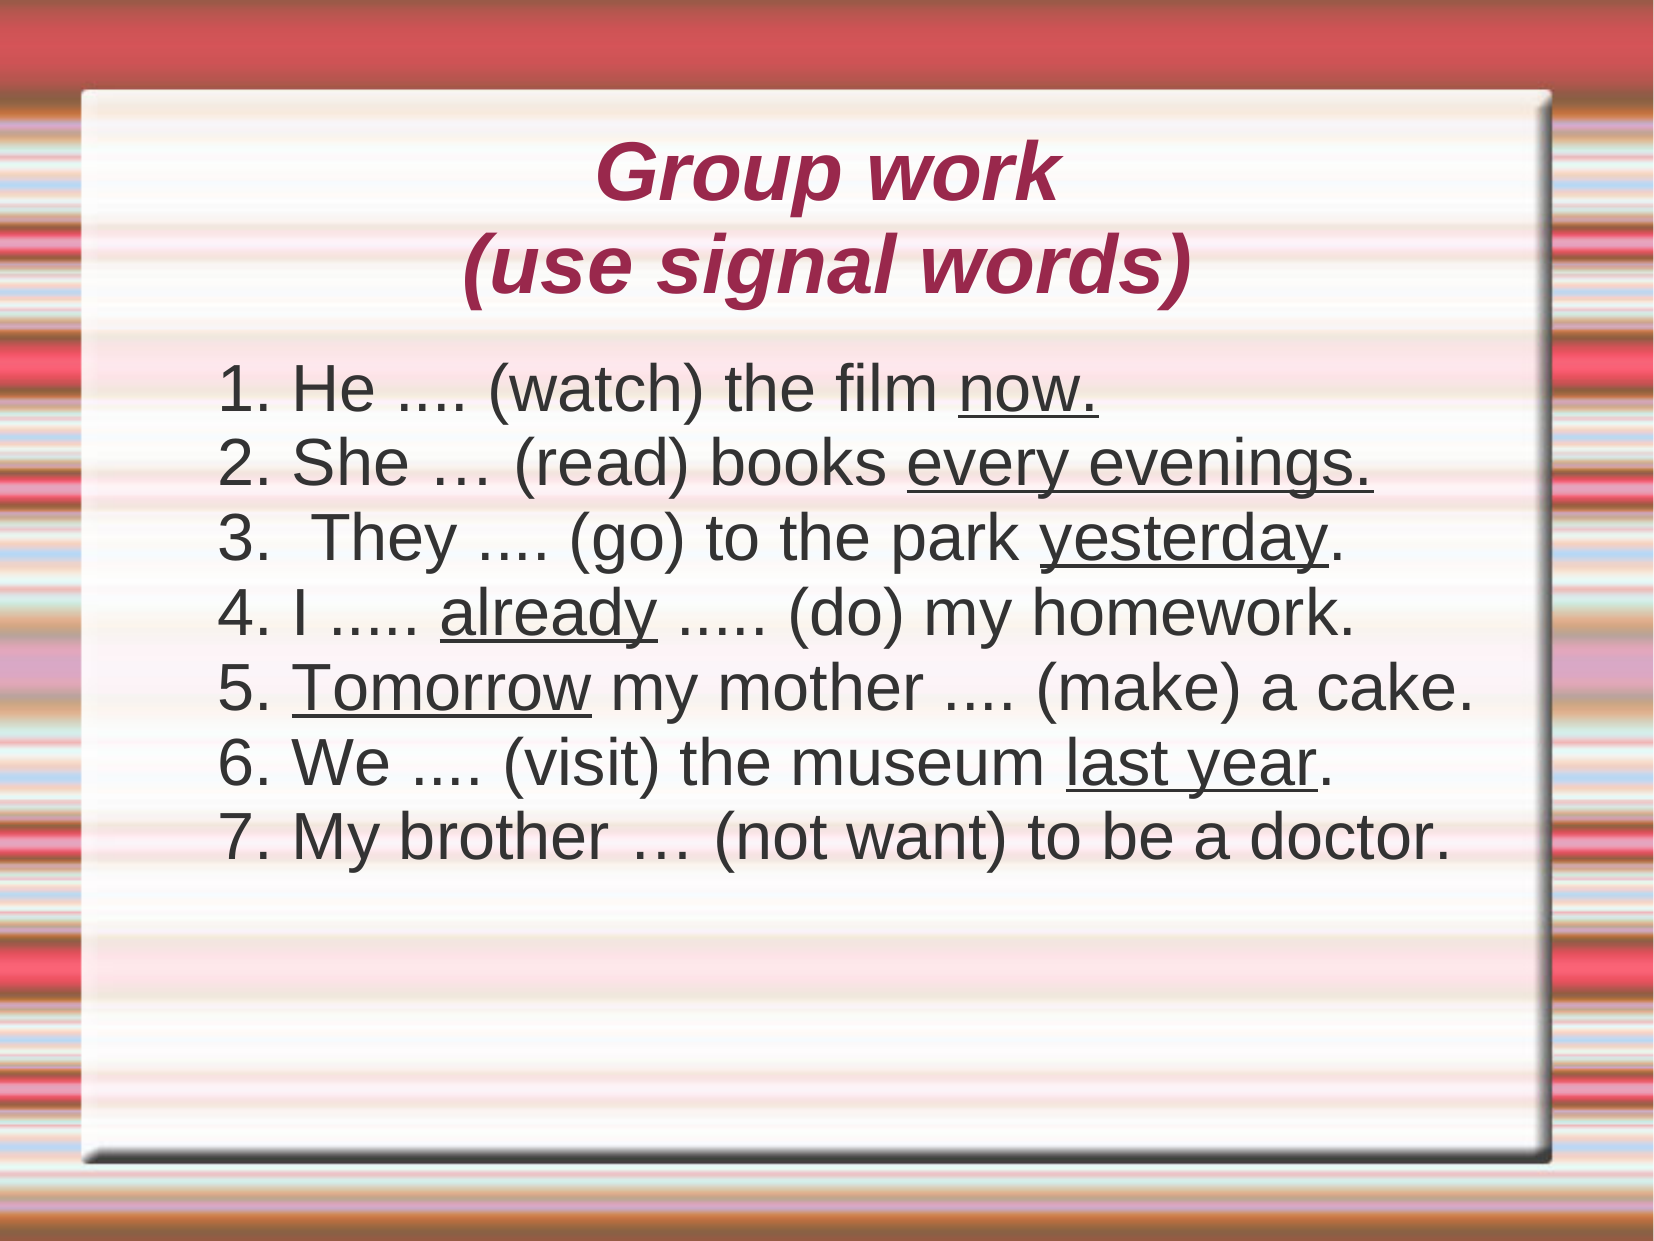

# Group work (use signal words)
1. He .... (watch) the film now.
2. She … (read) books every evenings.
3. They .... (go) to the park yesterday.
4. I ..... already ..... (do) my homework.
5. Tomorrow my mother .... (make) a cake.
6. We .... (visit) the museum last year.
7. My brother … (not want) to be a doctor.